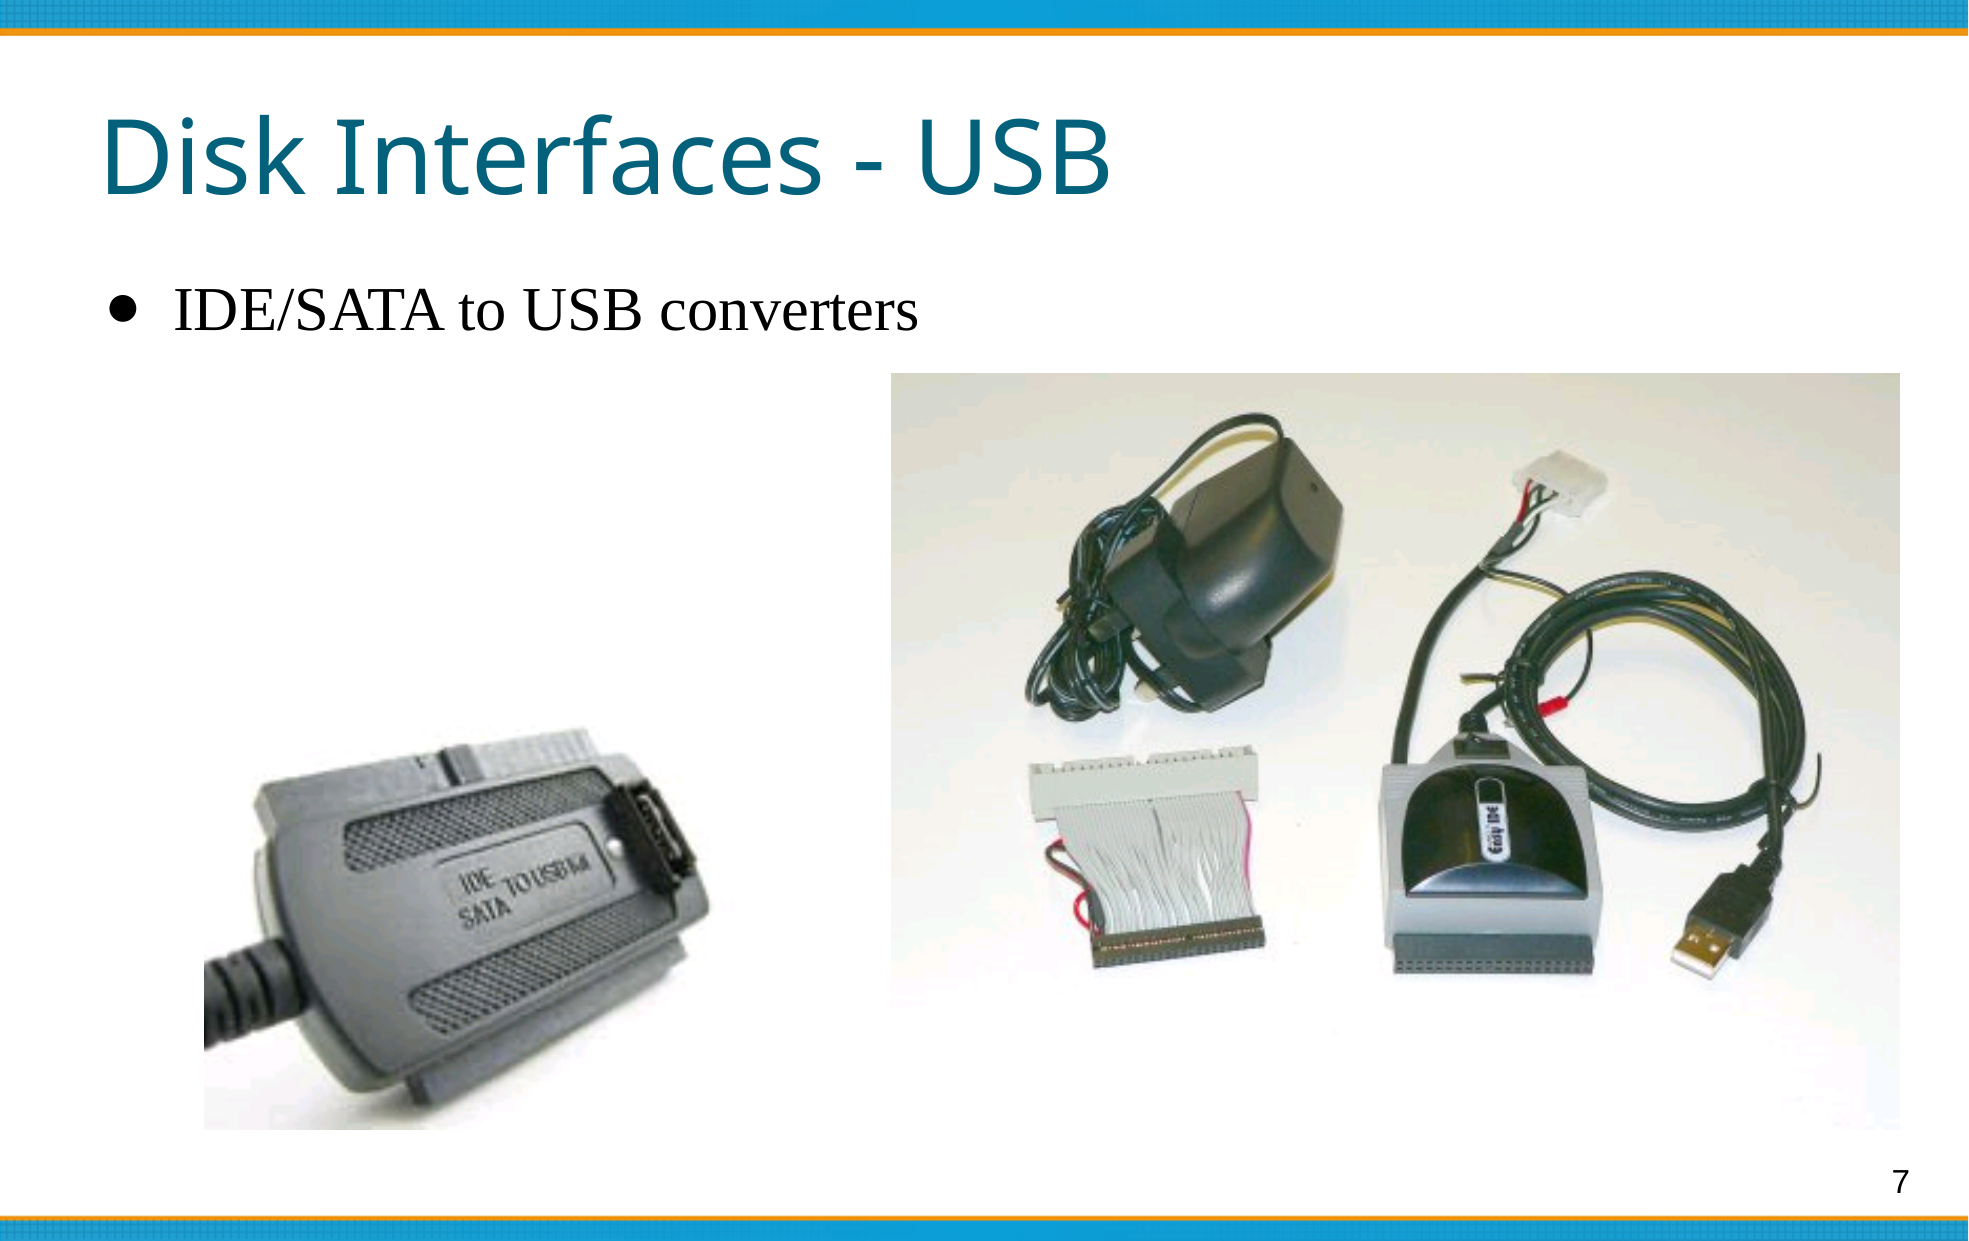

# Disk Interfaces - USB
IDE/SATA to USB converters